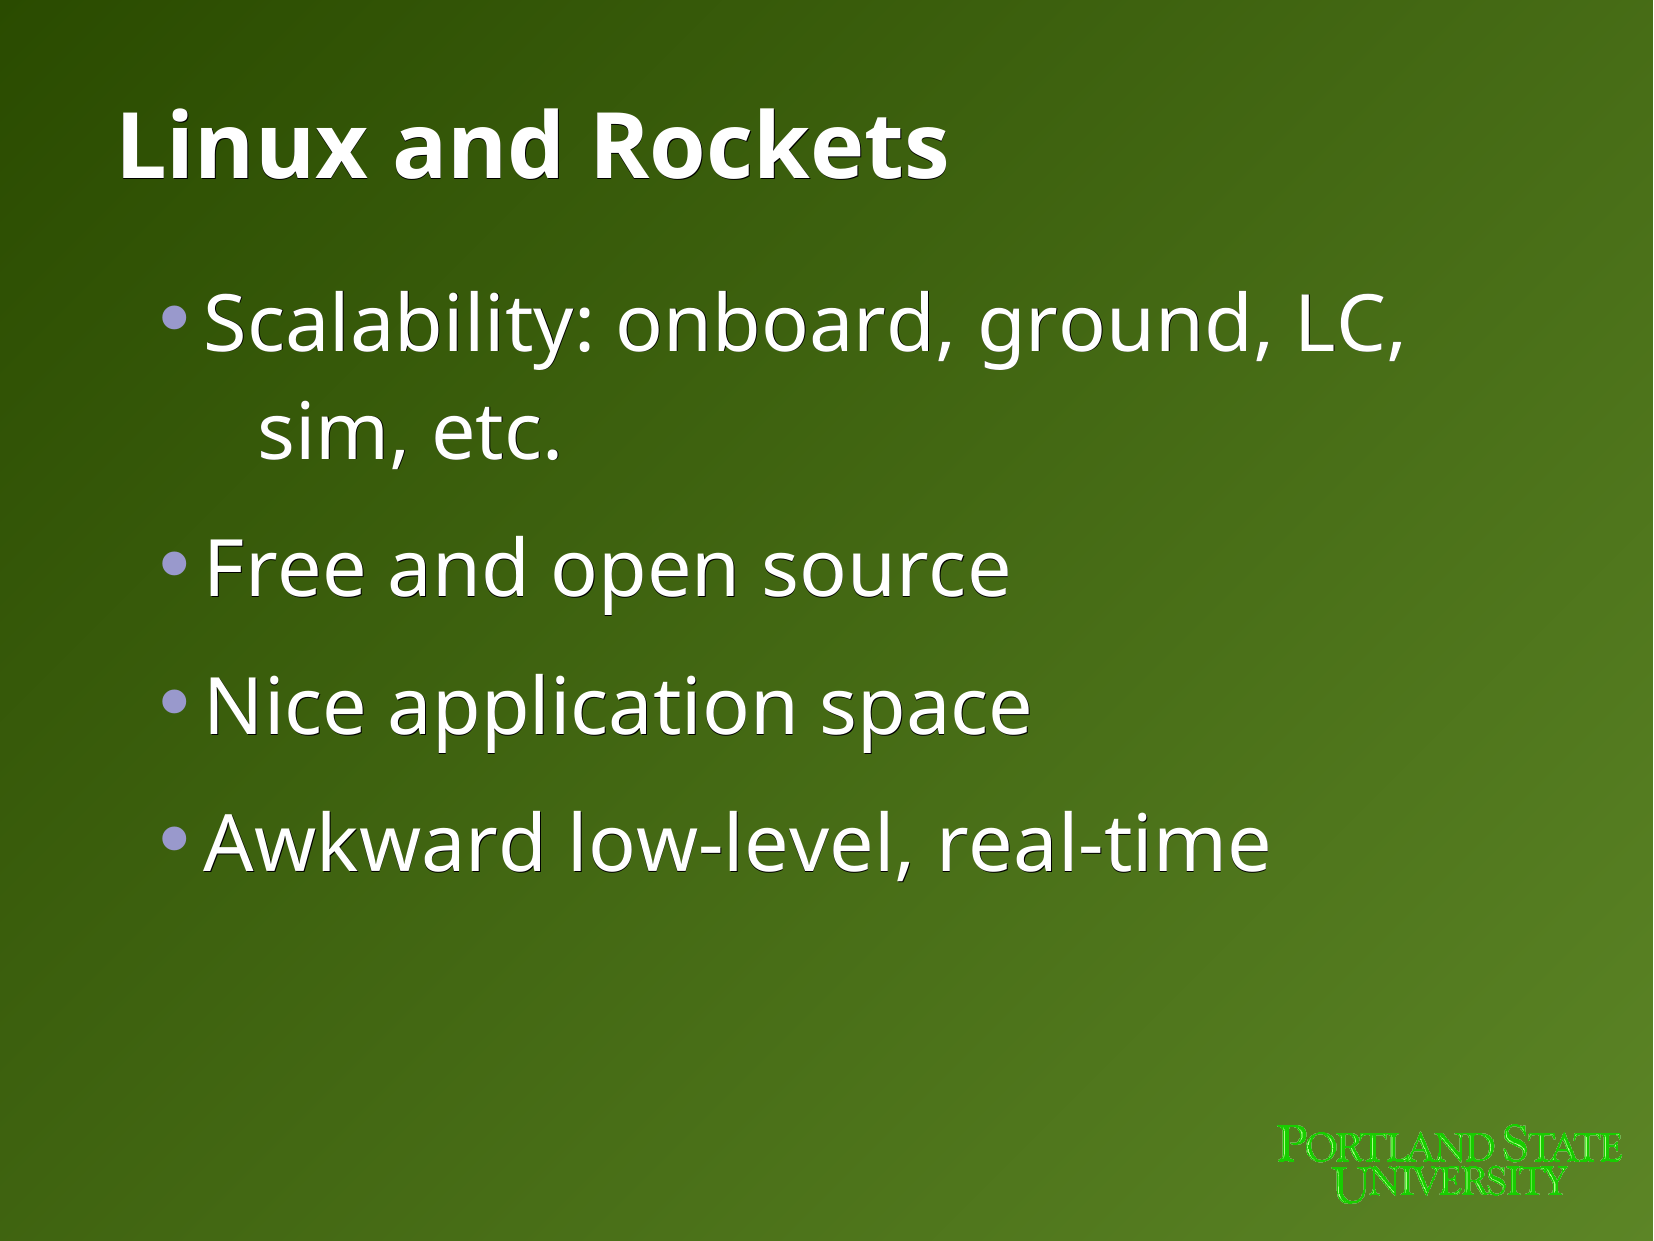

# Linux and Rockets
Scalability: onboard, ground, LC, sim, etc.
Free and open source
Nice application space
Awkward low-level, real-time